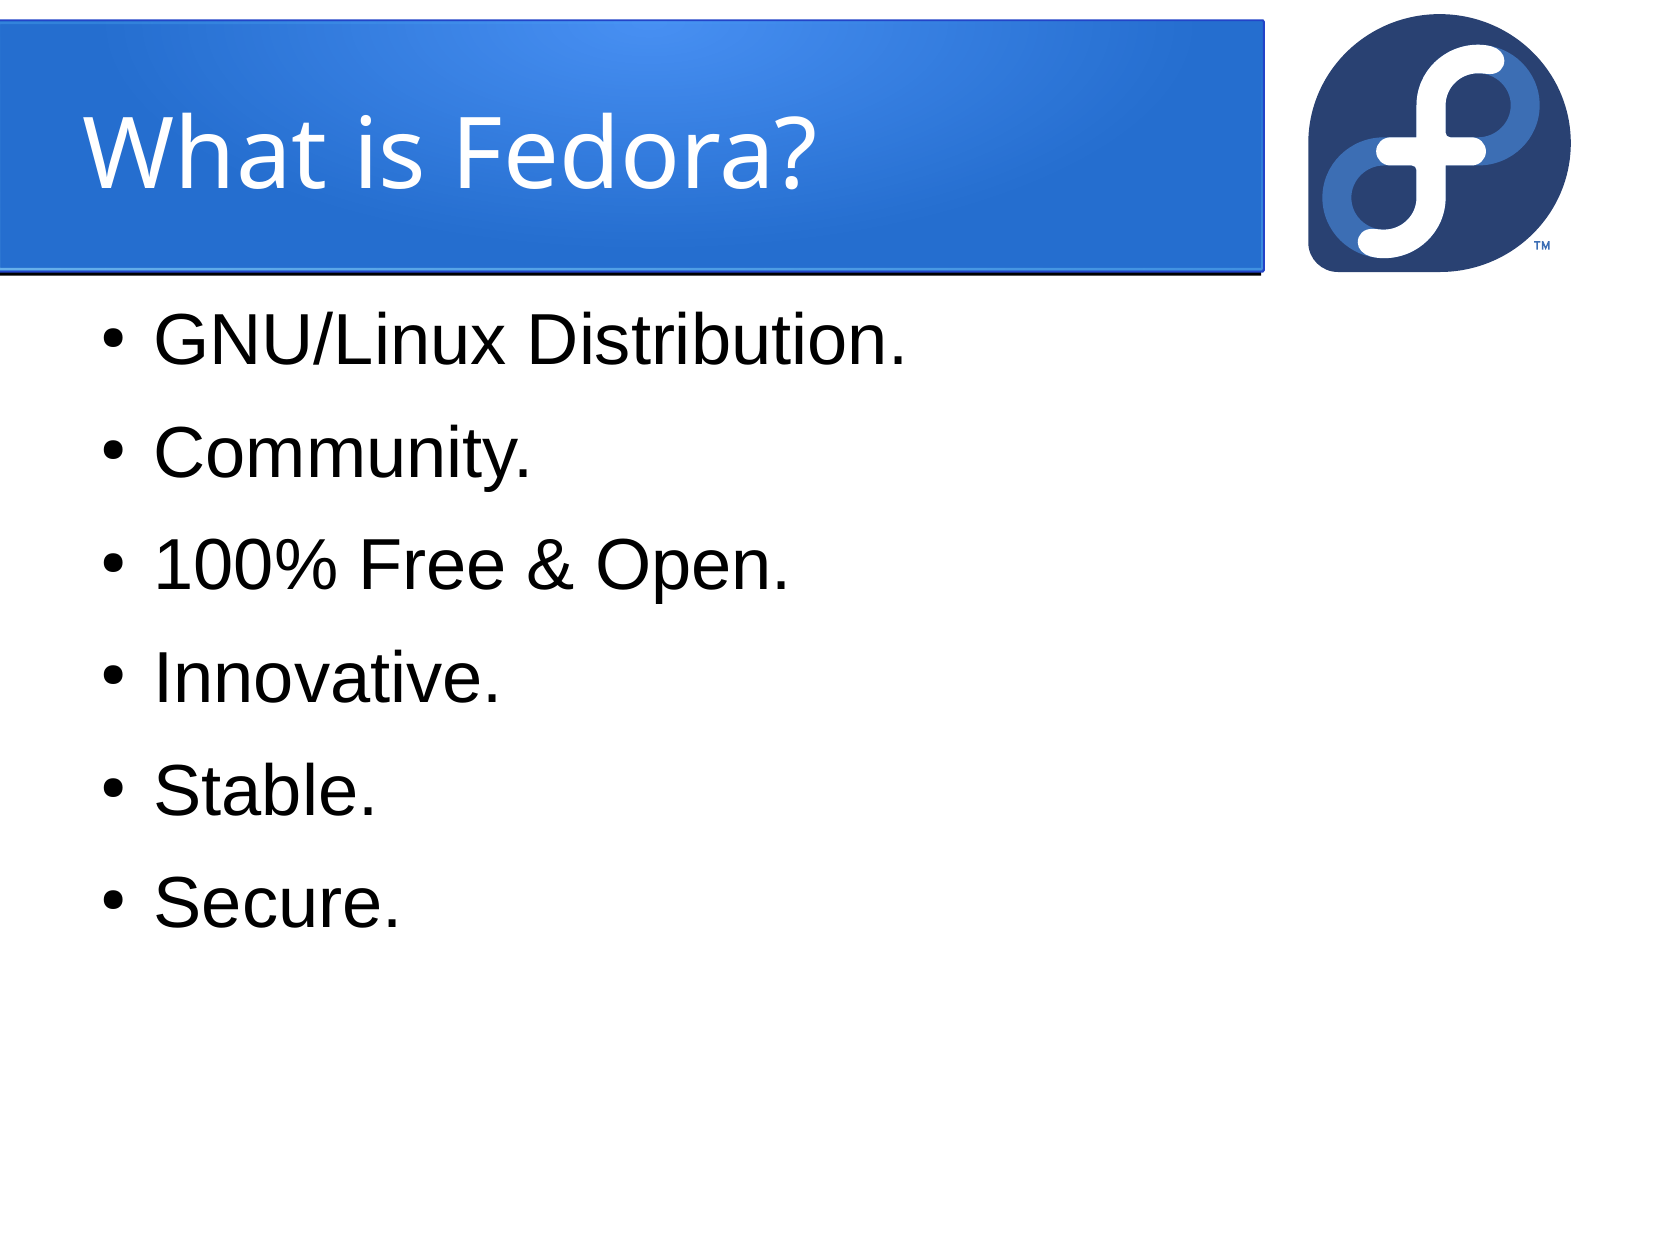

# What is Fedora?
GNU/Linux Distribution.
Community.
100% Free & Open.
Innovative.
Stable.
Secure.